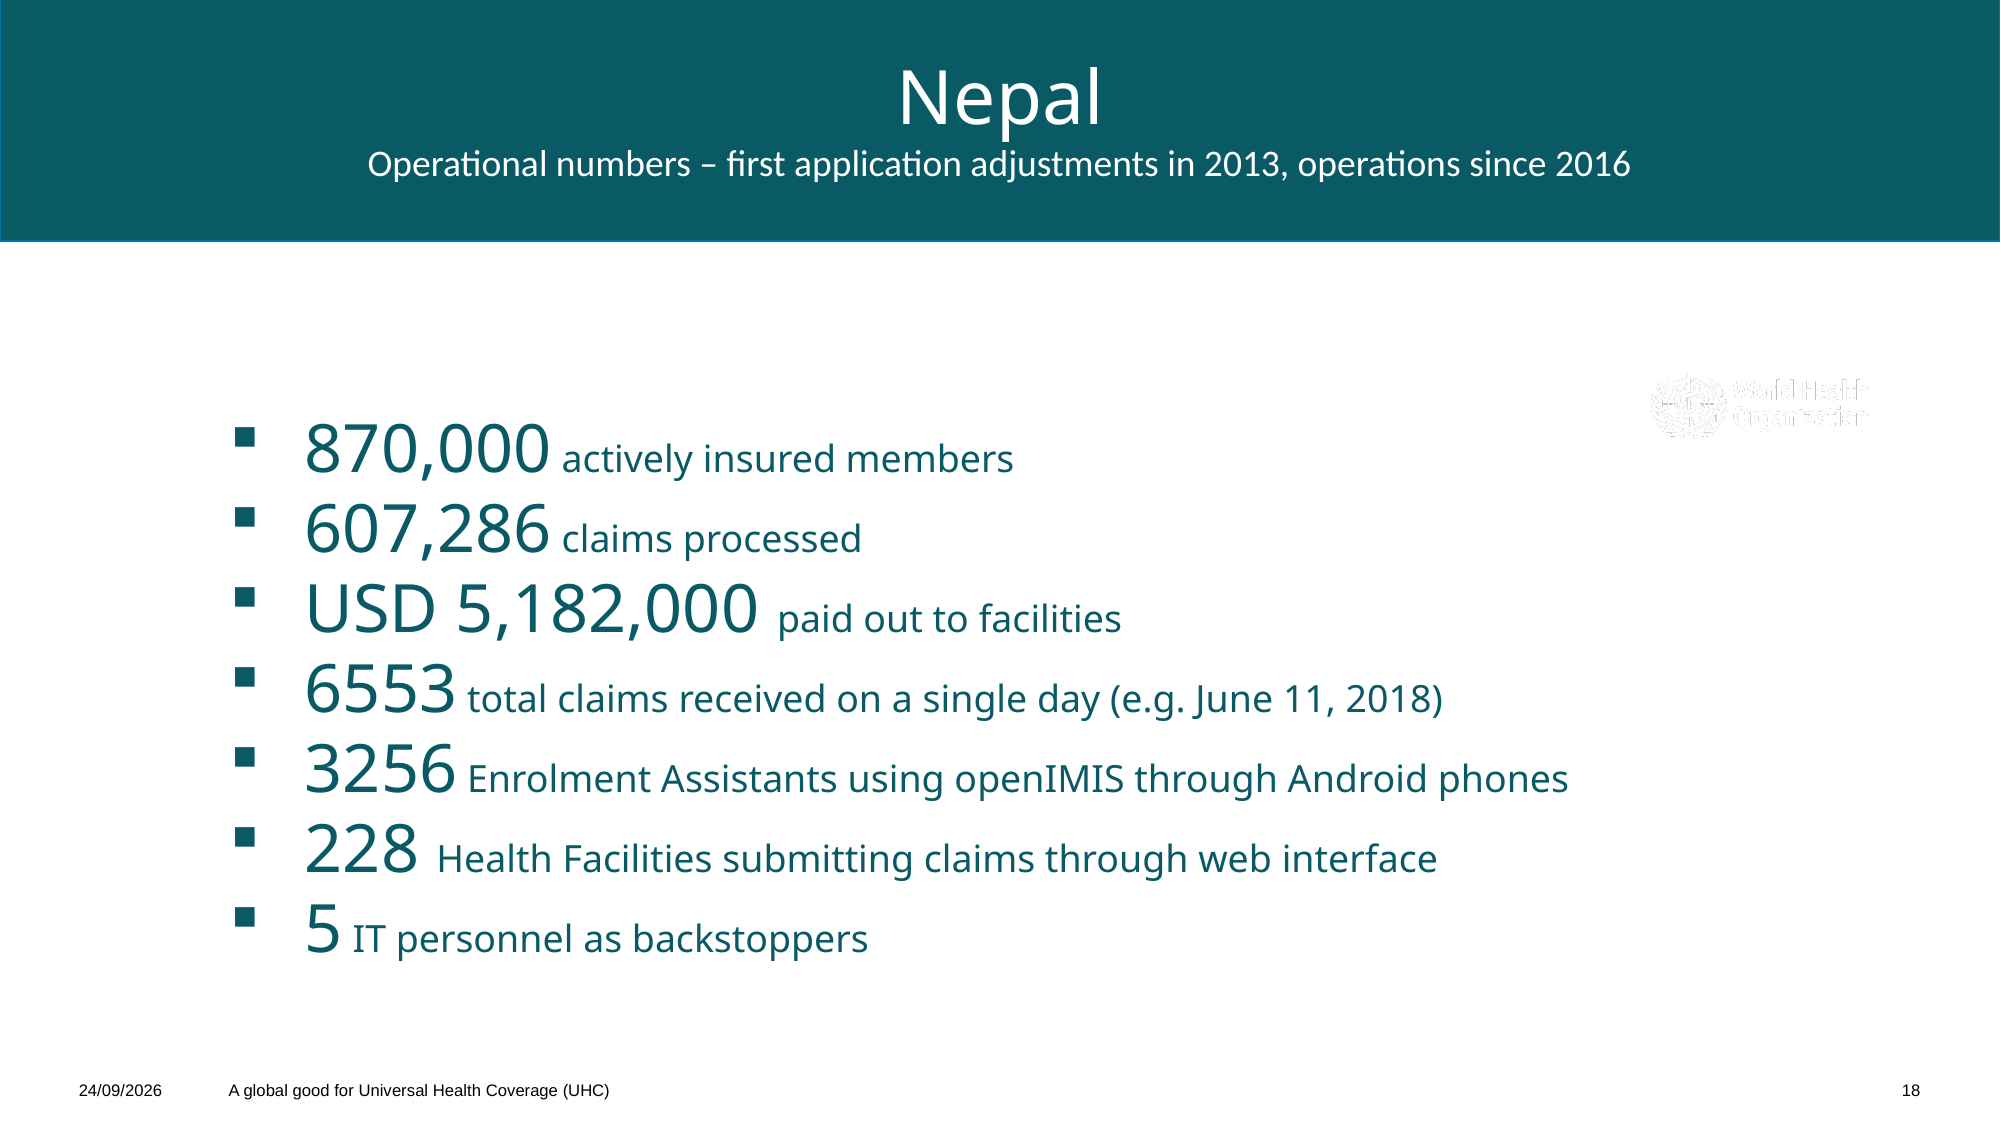

Nepal
Operational numbers – first application adjustments in 2013, operations since 2016
870,000 actively insured members
607,286 claims processed
USD 5,182,000 paid out to facilities
6553 total claims received on a single day (e.g. June 11, 2018)
3256 Enrolment Assistants using openIMIS through Android phones
228 Health Facilities submitting claims through web interface
5 IT personnel as backstoppers
A global good for Universal Health Coverage (UHC)